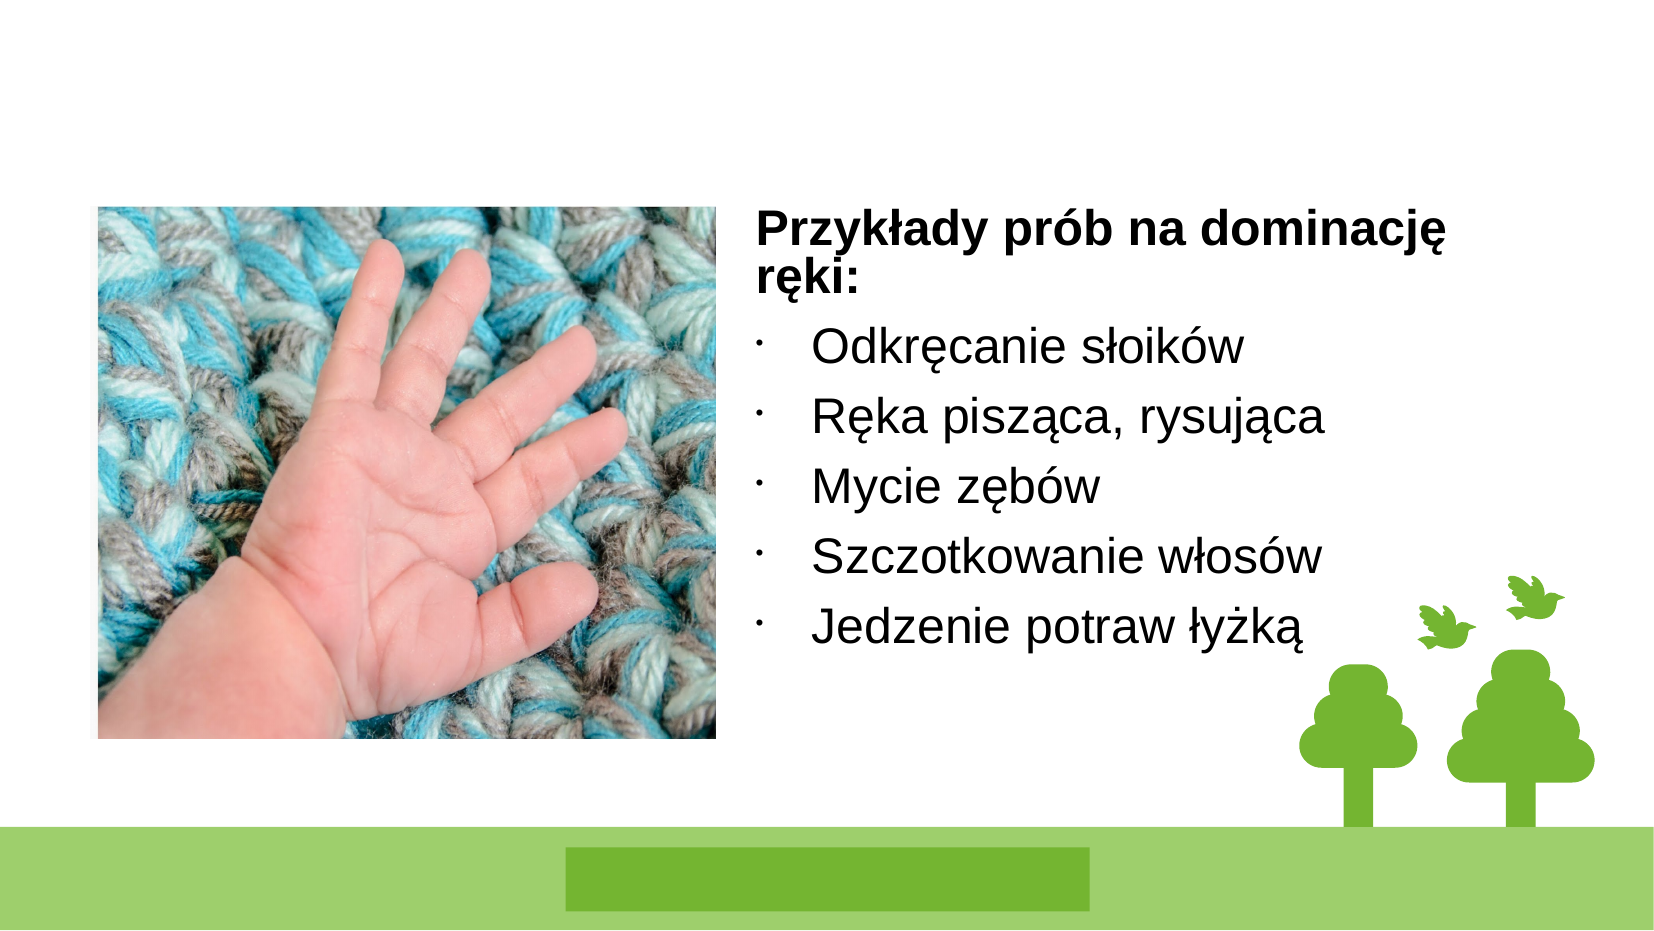

#
Przykłady prób na dominację ręki:
Odkręcanie słoików
Ręka pisząca, rysująca
Mycie zębów
Szczotkowanie włosów
Jedzenie potraw łyżką